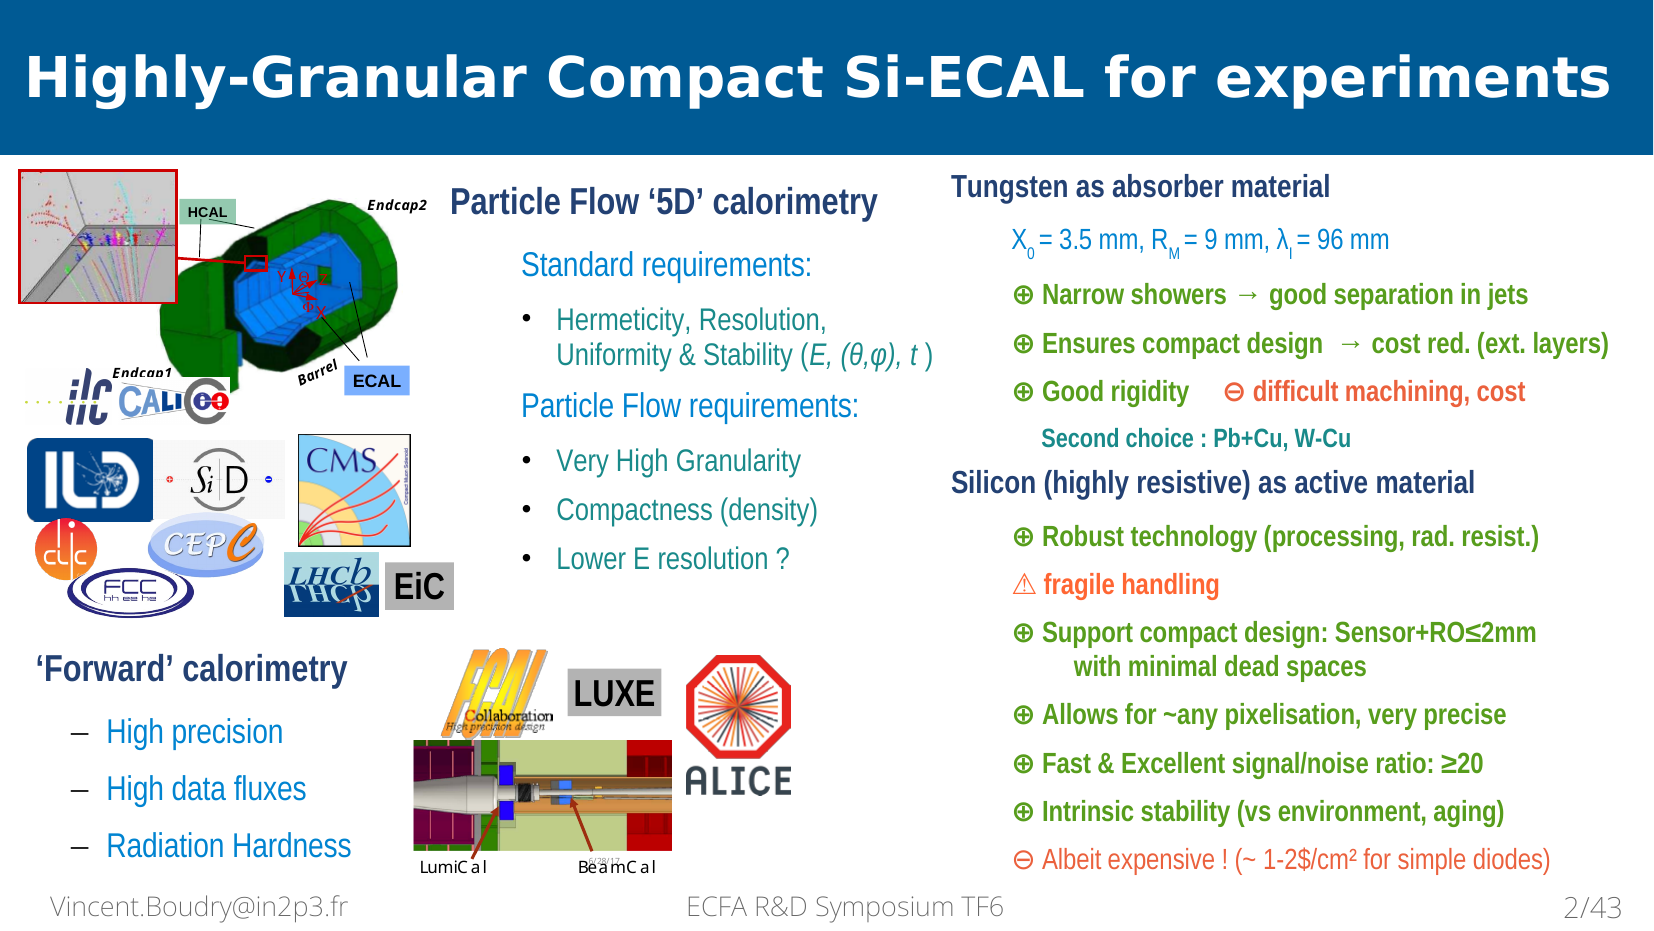

# Highly-Granular Compact Si-ECAL for experiments
Tungsten as absorber material
X0 = 3.5 mm, RM = 9 mm, λI = 96 mm
⊕ Narrow showers → good separation in jets
⊕ Ensures compact design → cost red. (ext. layers)
⊕ Good rigidity ⊖ difficult machining, cost
Second choice : Pb+Cu, W-Cu
Silicon (highly resistive) as active material
⊕ Robust technology (processing, rad. resist.)
⚠ fragile handling
⊕ Support compact design: Sensor+RO≤2mm
	with minimal dead spaces
⊕ Allows for ~any pixelisation, very precise
⊕ Fast & Excellent signal/noise ratio: ≥20
⊕ Intrinsic stability (vs environment, aging)
⊖ Albeit expensive ! (~ 1-2$/cm² for simple diodes)
Particle Flow ‘5D’ calorimetry
Standard requirements:
Hermeticity, Resolution, Uniformity & Stability (E, (θ,φ), t )
Particle Flow requirements:
Very High Granularity
Compactness (density)
Lower E resolution ?
EiC
‘Forward’ calorimetry
High precision
High data fluxes
Radiation Hardness
LUXE
Vincent.Boudry@in2p3.fr
ECFA R&D Symposium TF6
2